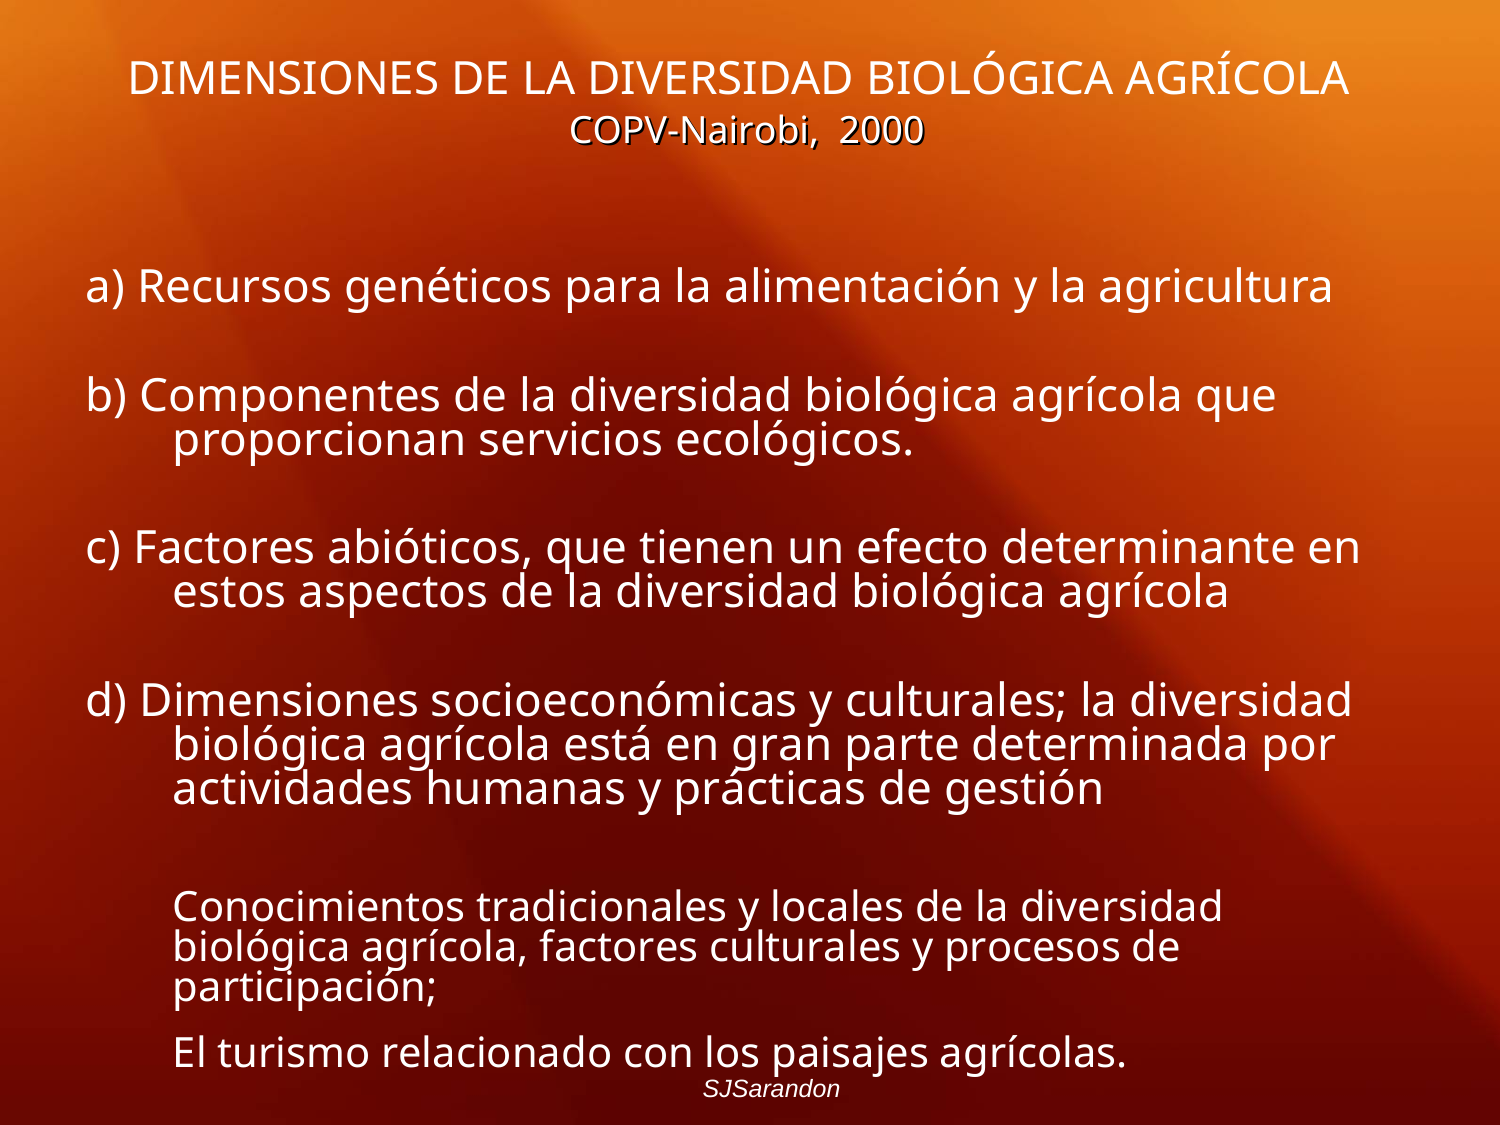

DIMENSIONES DE LA DIVERSIDAD BIOLÓGICA AGRÍCOLA COPV-Nairobi, 2000
a) Recursos genéticos para la alimentación y la agricultura
b) Componentes de la diversidad biológica agrícola que proporcionan servicios ecológicos.
c) Factores abióticos, que tienen un efecto determinante en estos aspectos de la diversidad biológica agrícola
d) Dimensiones socioeconómicas y culturales; la diversidad biológica agrícola está en gran parte determinada por actividades humanas y prácticas de gestión
	Conocimientos tradicionales y locales de la diversidad biológica agrícola, factores culturales y procesos de participación;
	El turismo relacionado con los paisajes agrícolas.
SJSarandon